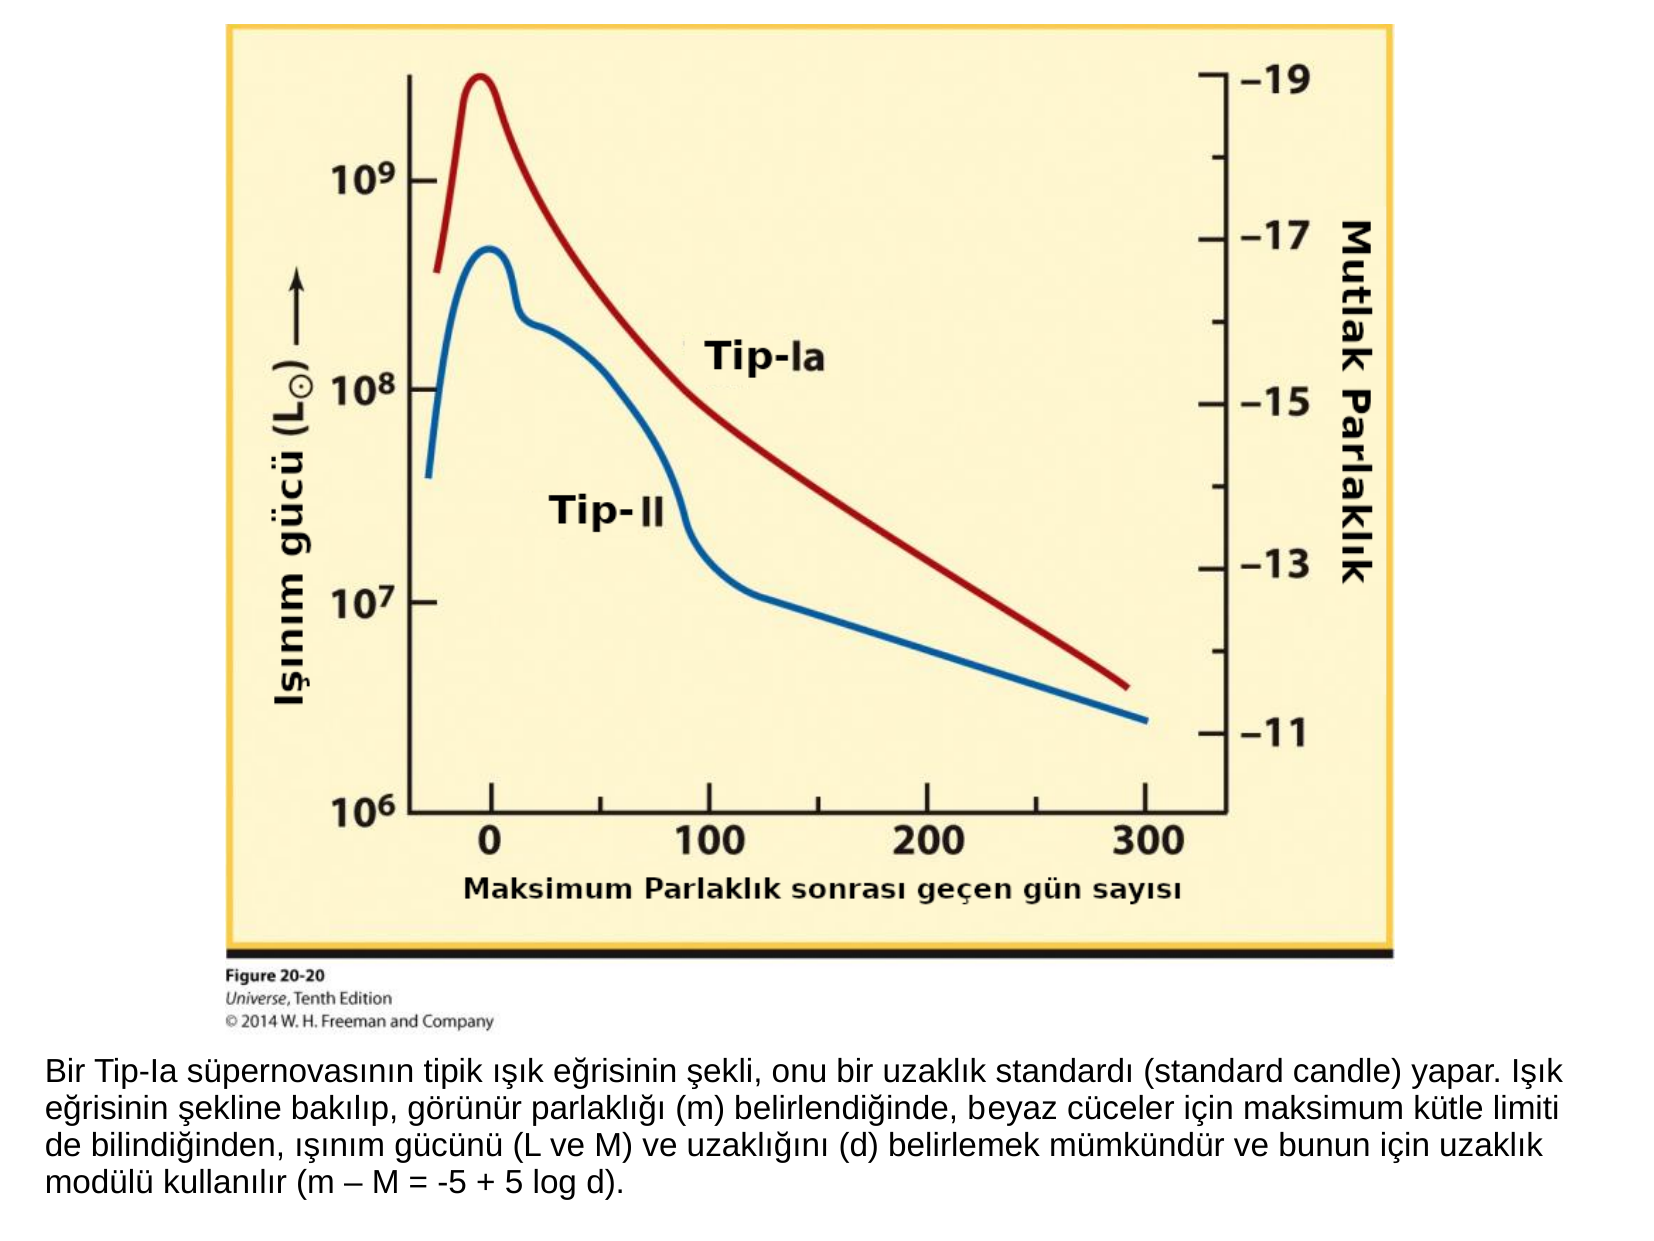

Bir Tip-Ia süpernovasının tipik ışık eğrisinin şekli, onu bir uzaklık standardı (standard candle) yapar. Işık eğrisinin şekline bakılıp, görünür parlaklığı (m) belirlendiğinde, beyaz cüceler için maksimum kütle limiti de bilindiğinden, ışınım gücünü (L ve M) ve uzaklığını (d) belirlemek mümkündür ve bunun için uzaklık modülü kullanılır (m – M = -5 + 5 log d).